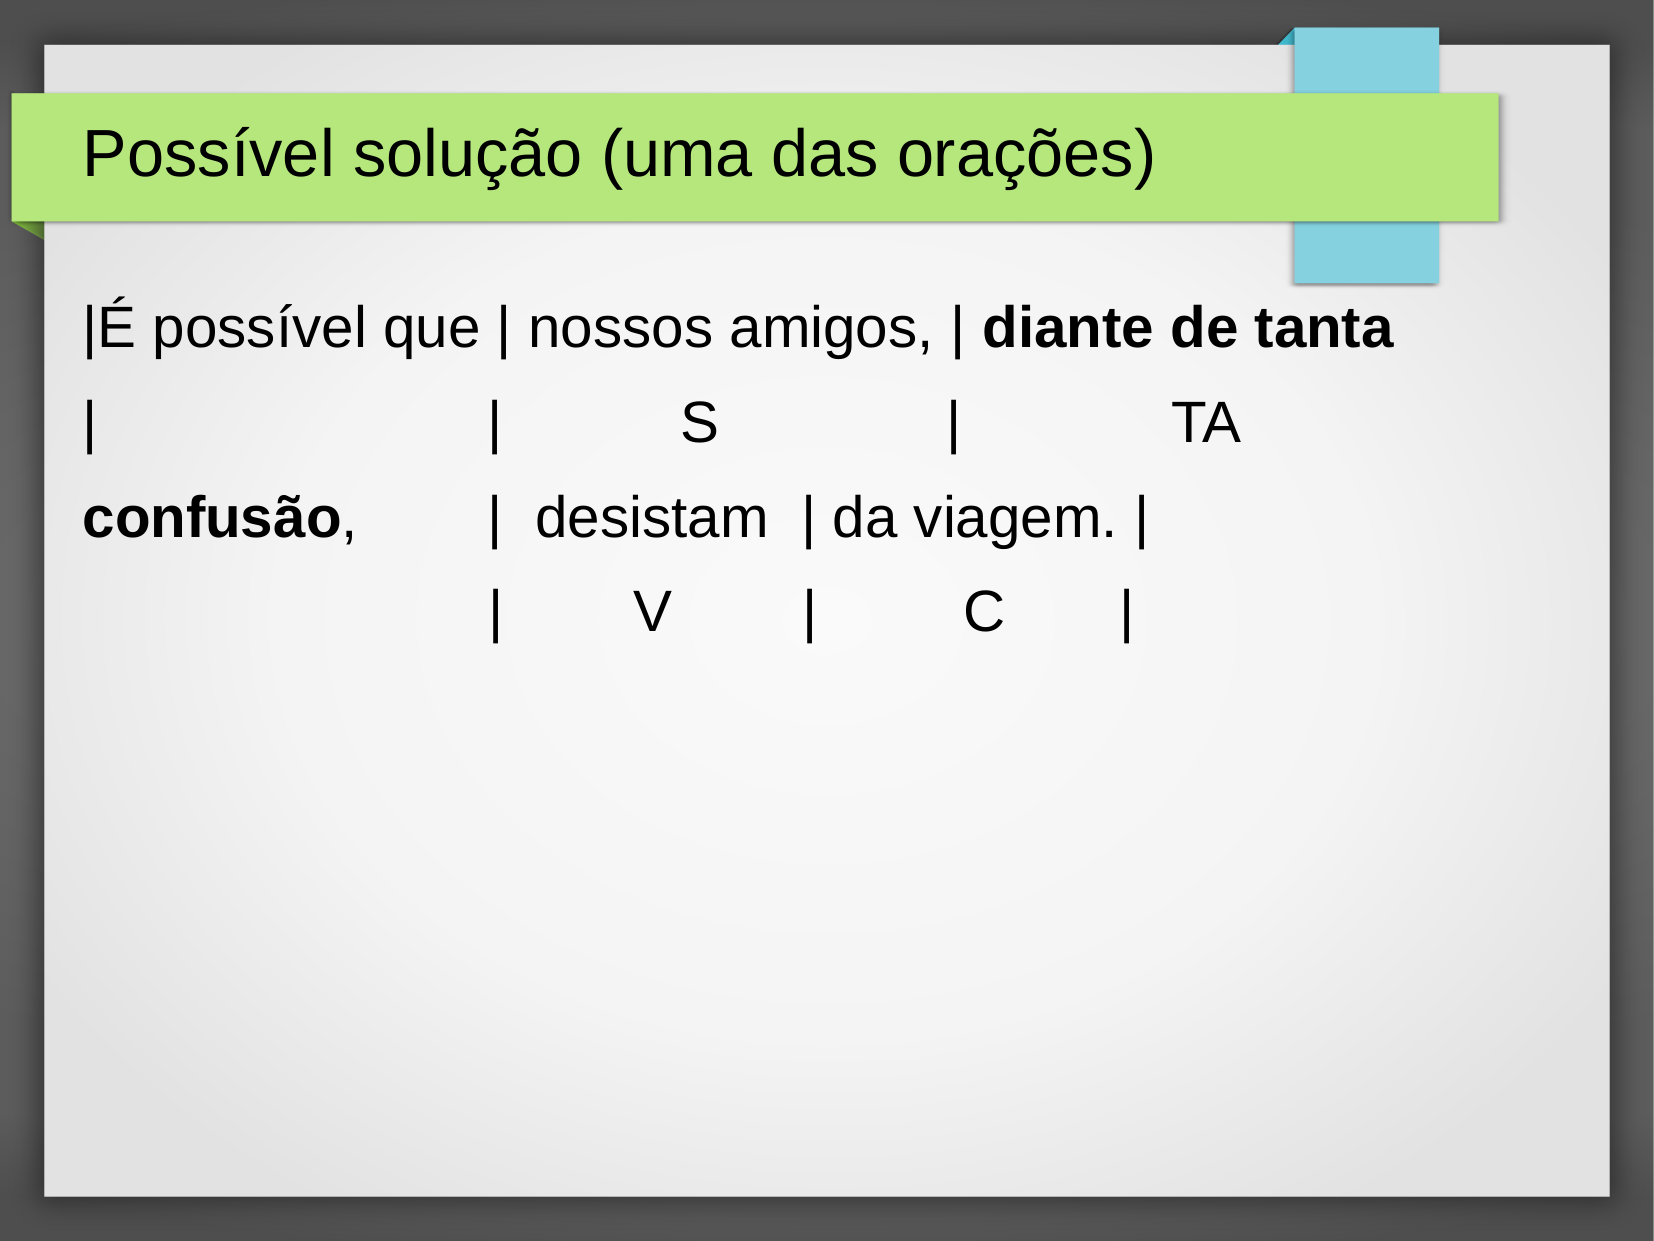

# Possível solução (uma das orações)
|É possível que | nossos amigos, | diante de tanta
| | S | TA
confusão, | desistam | da viagem. |
 | V | C |